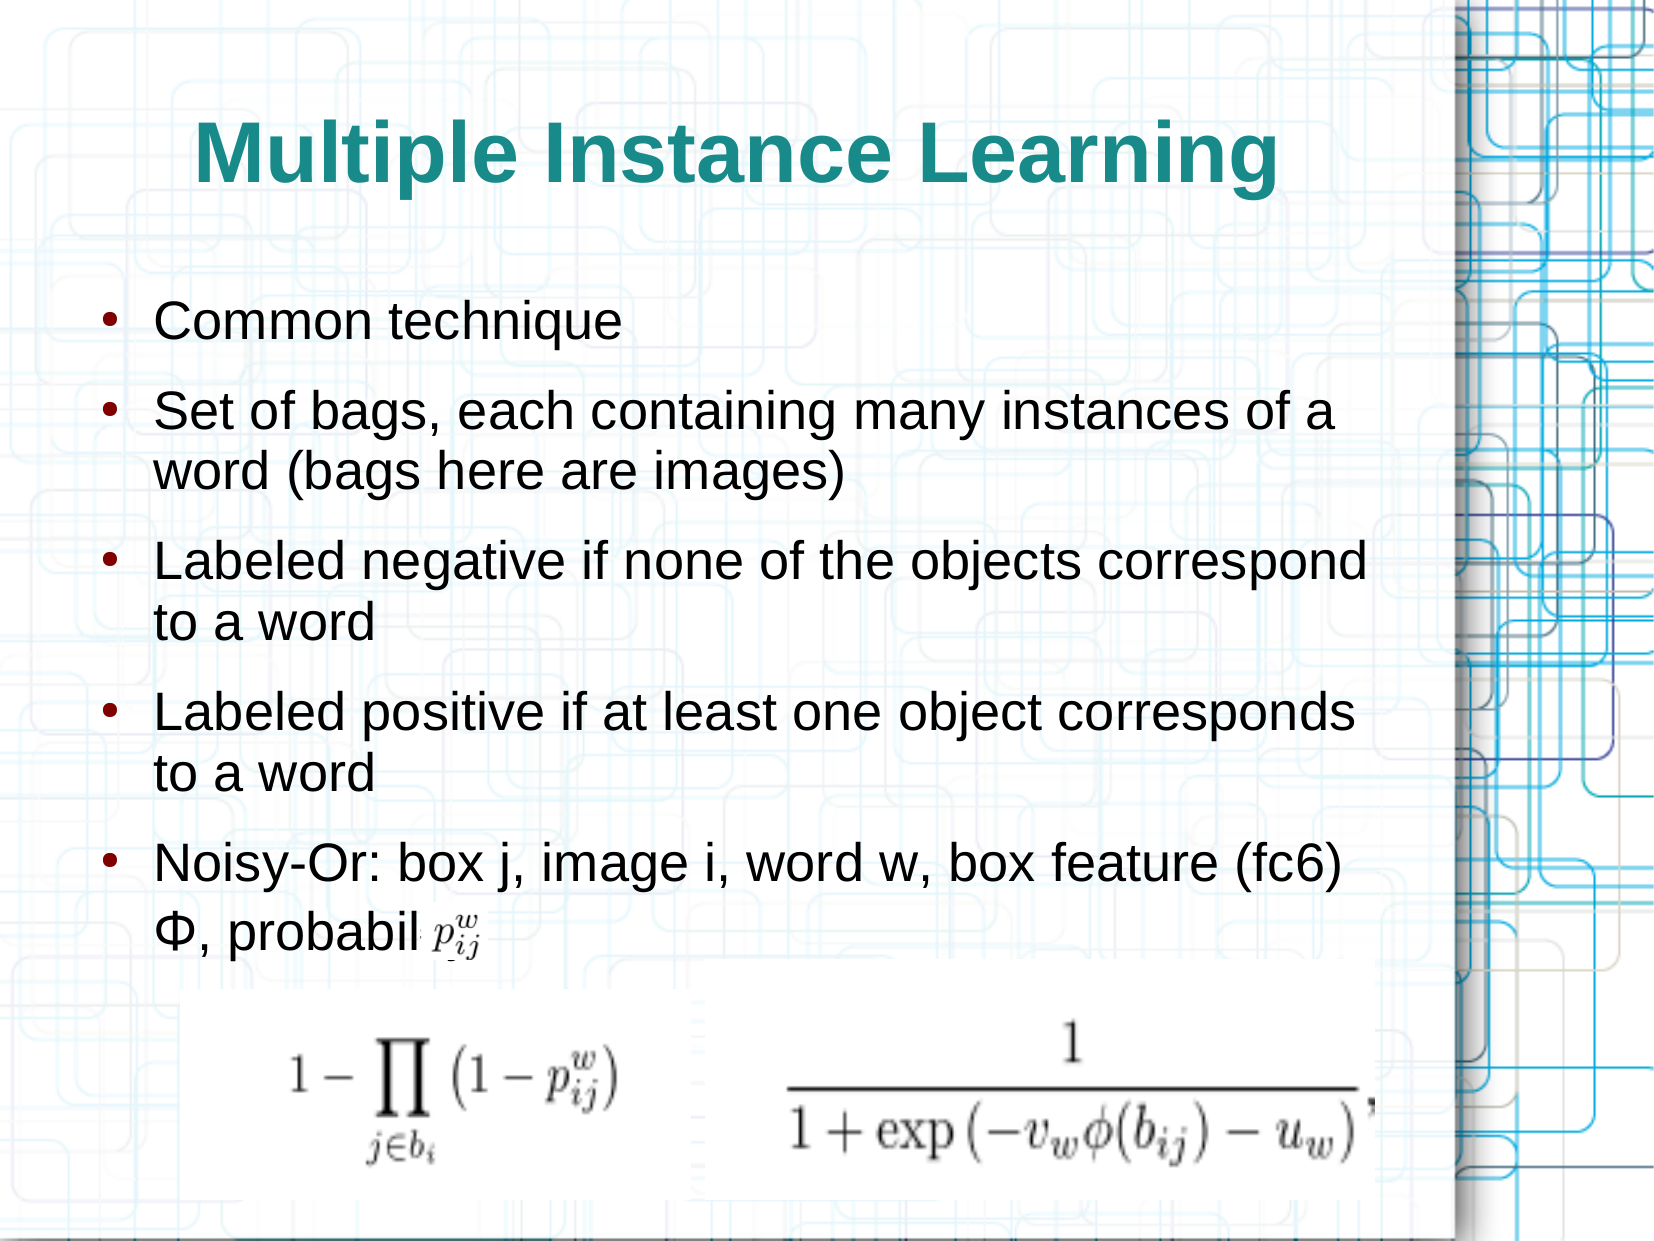

# Multiple Instance Learning
Common technique
Set of bags, each containing many instances of a word (bags here are images)
Labeled negative if none of the objects correspond to a word
Labeled positive if at least one object corresponds to a word
Noisy-Or: box j, image i, word w, box feature (fc6) Φ, probability